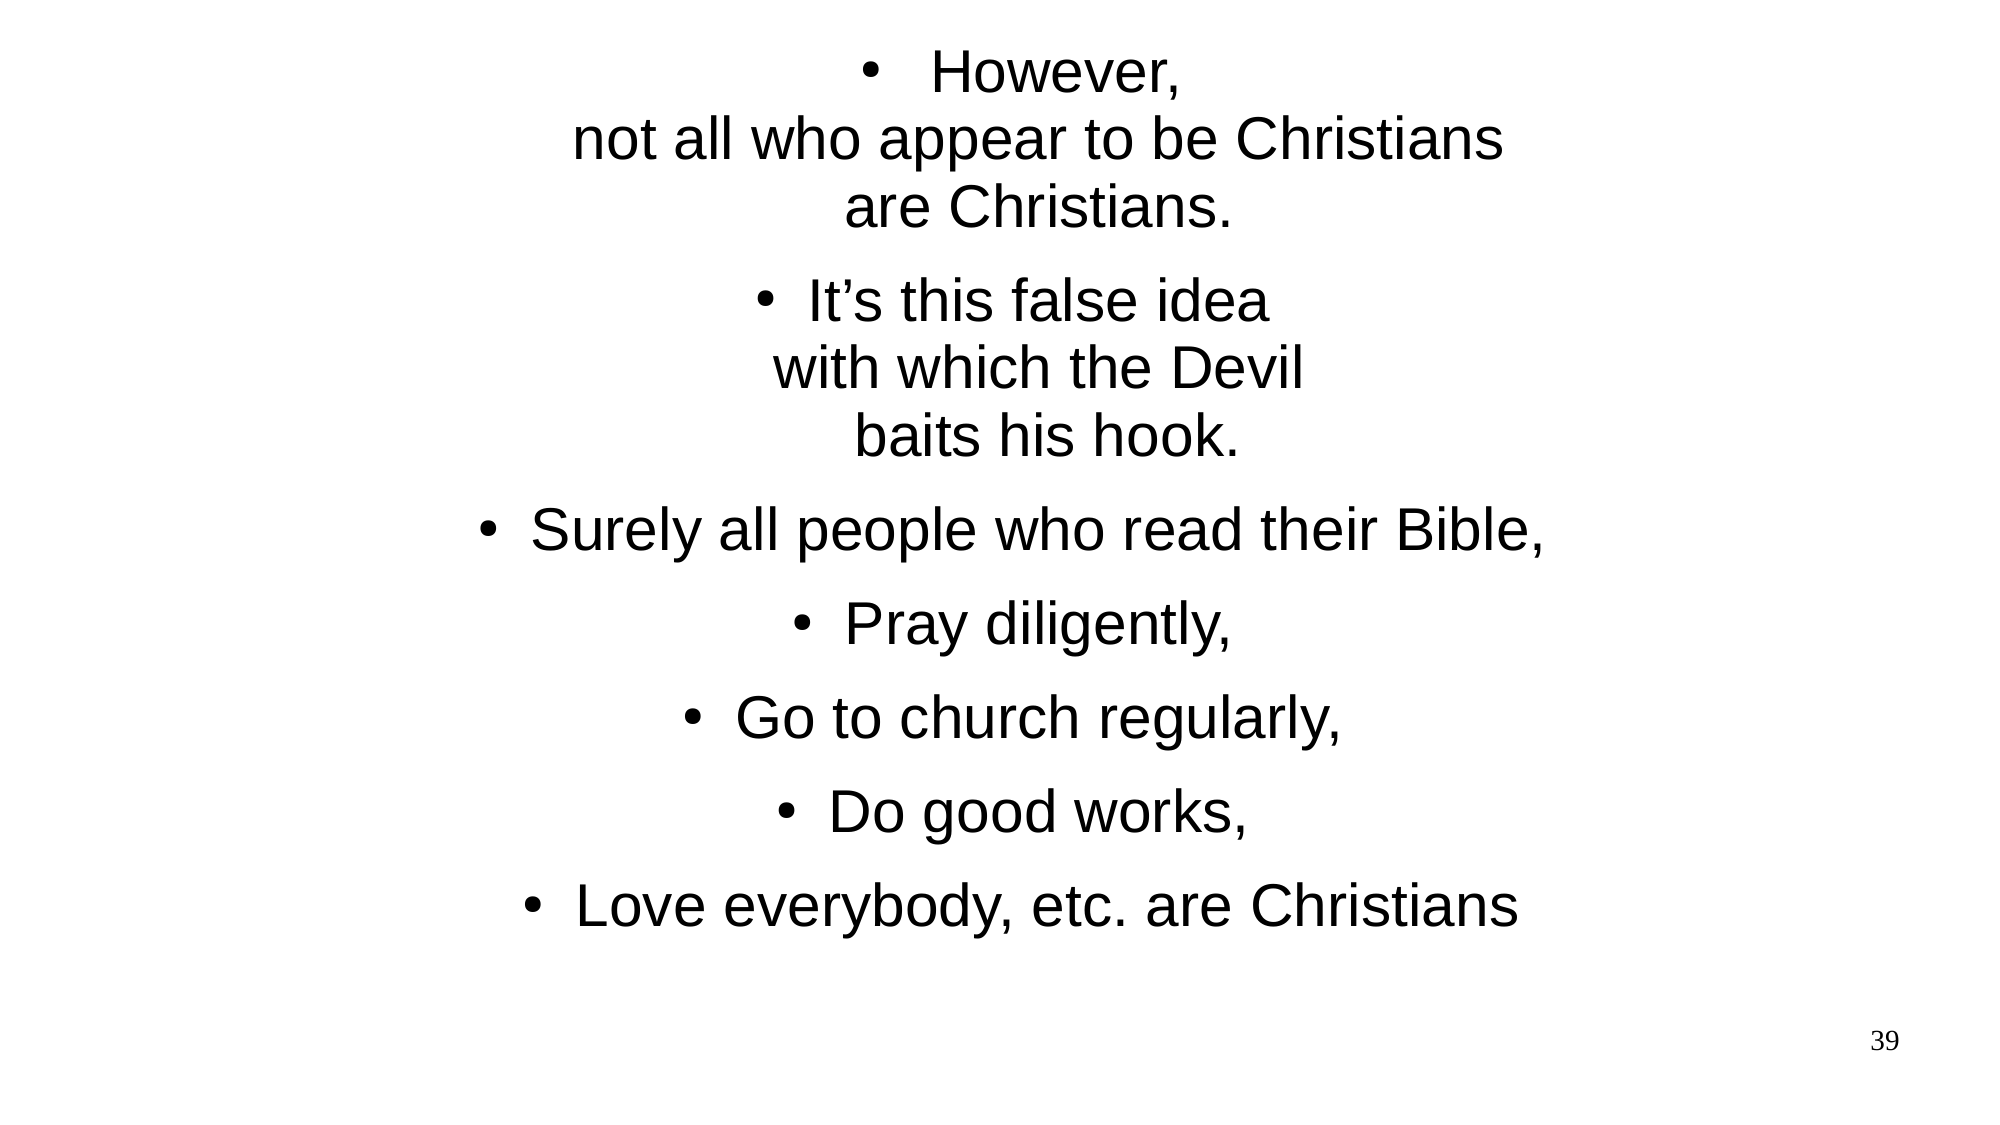

# However, not all who appear to be Christians are Christians.
It’s this false idea
with which the Devil
baits his hook.
Surely all people who read their Bible,
Pray diligently,
Go to church regularly,
Do good works,
Love everybody, etc. are Christians
39